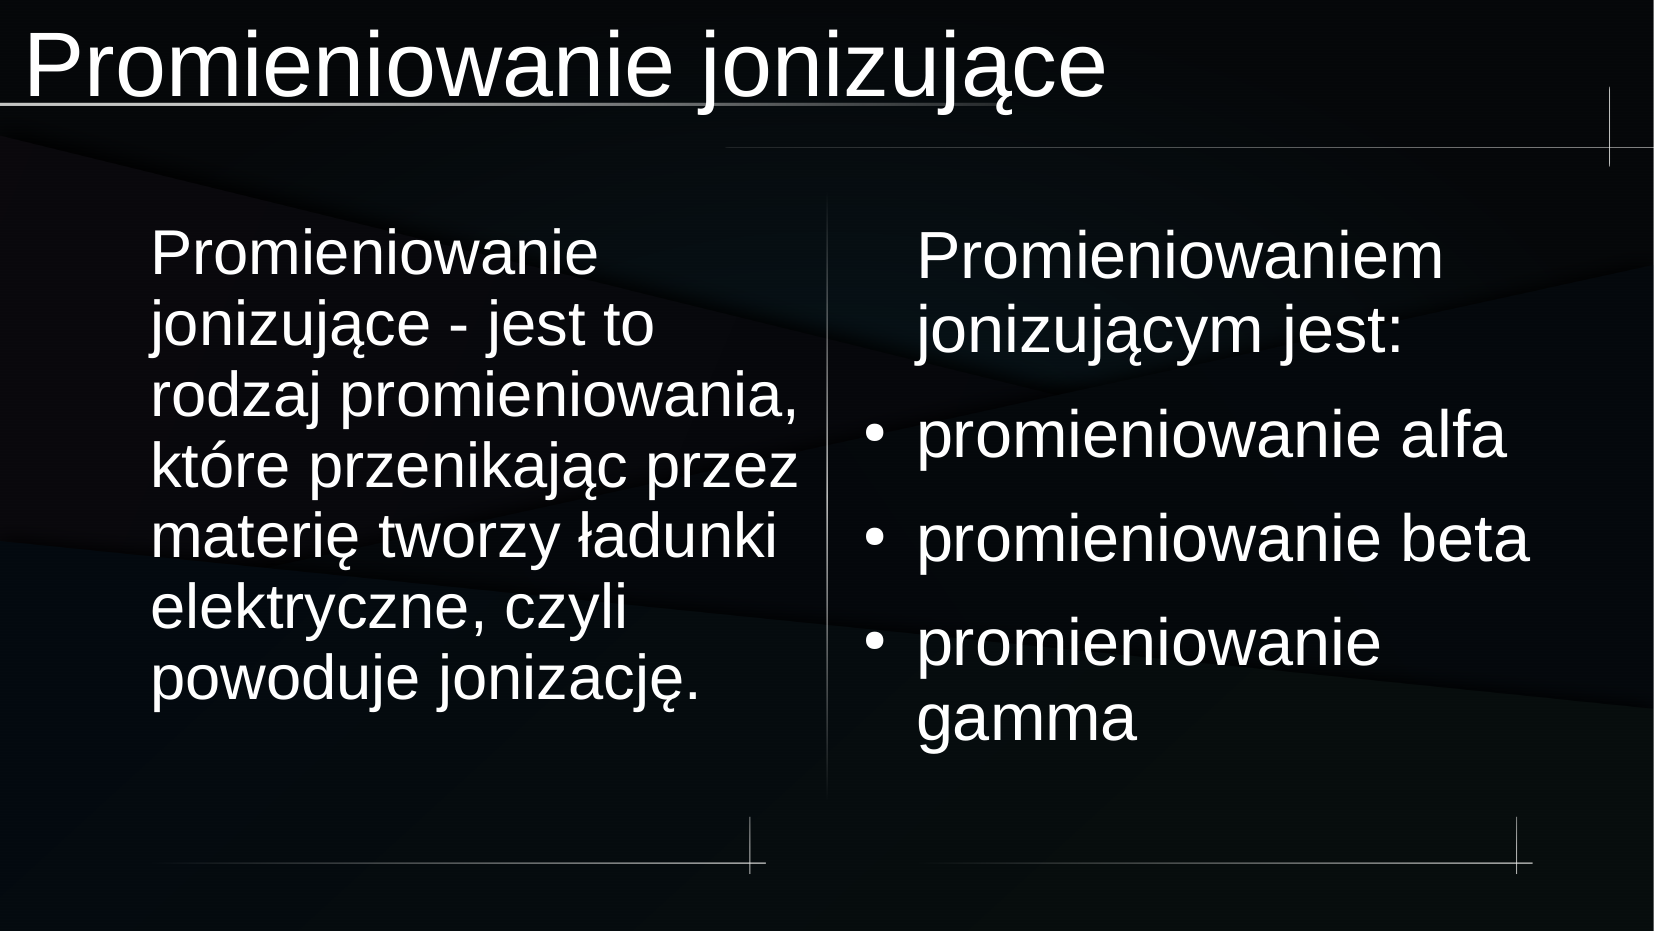

# Promieniowanie jonizujące
Promieniowanie jonizujące - jest to rodzaj promieniowania, które przenikając przez materię tworzy ładunki elektryczne, czyli powoduje jonizację.
Promieniowaniem jonizującym jest:
promieniowanie alfa
promieniowanie beta
promieniowanie gamma